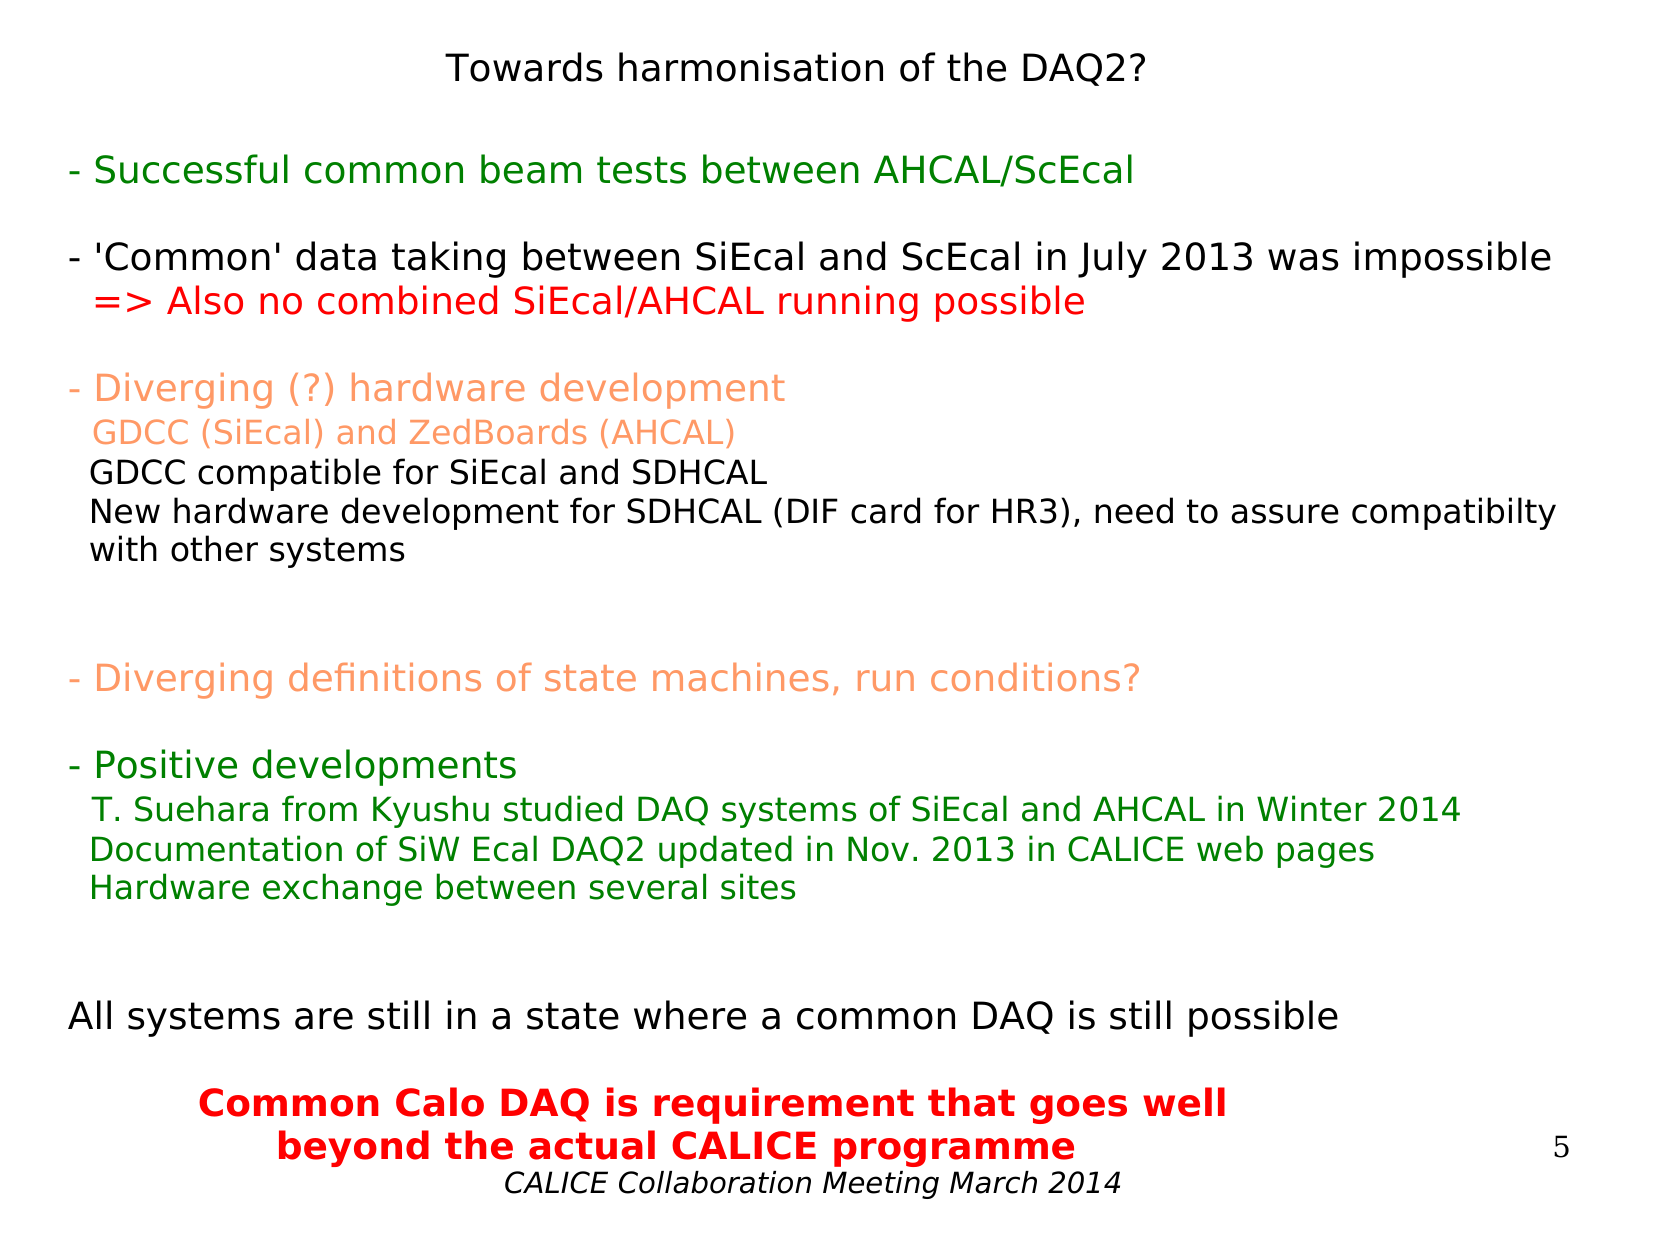

Towards harmonisation of the DAQ2?
- Successful common beam tests between AHCAL/ScEcal
- 'Common' data taking between SiEcal and ScEcal in July 2013 was impossible
 => Also no combined SiEcal/AHCAL running possible
- Diverging (?) hardware development
 GDCC (SiEcal) and ZedBoards (AHCAL)
 GDCC compatible for SiEcal and SDHCAL
 New hardware development for SDHCAL (DIF card for HR3), need to assure compatibilty
 with other systems
- Diverging definitions of state machines, run conditions?
- Positive developments
 T. Suehara from Kyushu studied DAQ systems of SiEcal and AHCAL in Winter 2014
 Documentation of SiW Ecal DAQ2 updated in Nov. 2013 in CALICE web pages
 Hardware exchange between several sites
All systems are still in a state where a common DAQ is still possible
 Common Calo DAQ is requirement that goes well
 beyond the actual CALICE programme
5